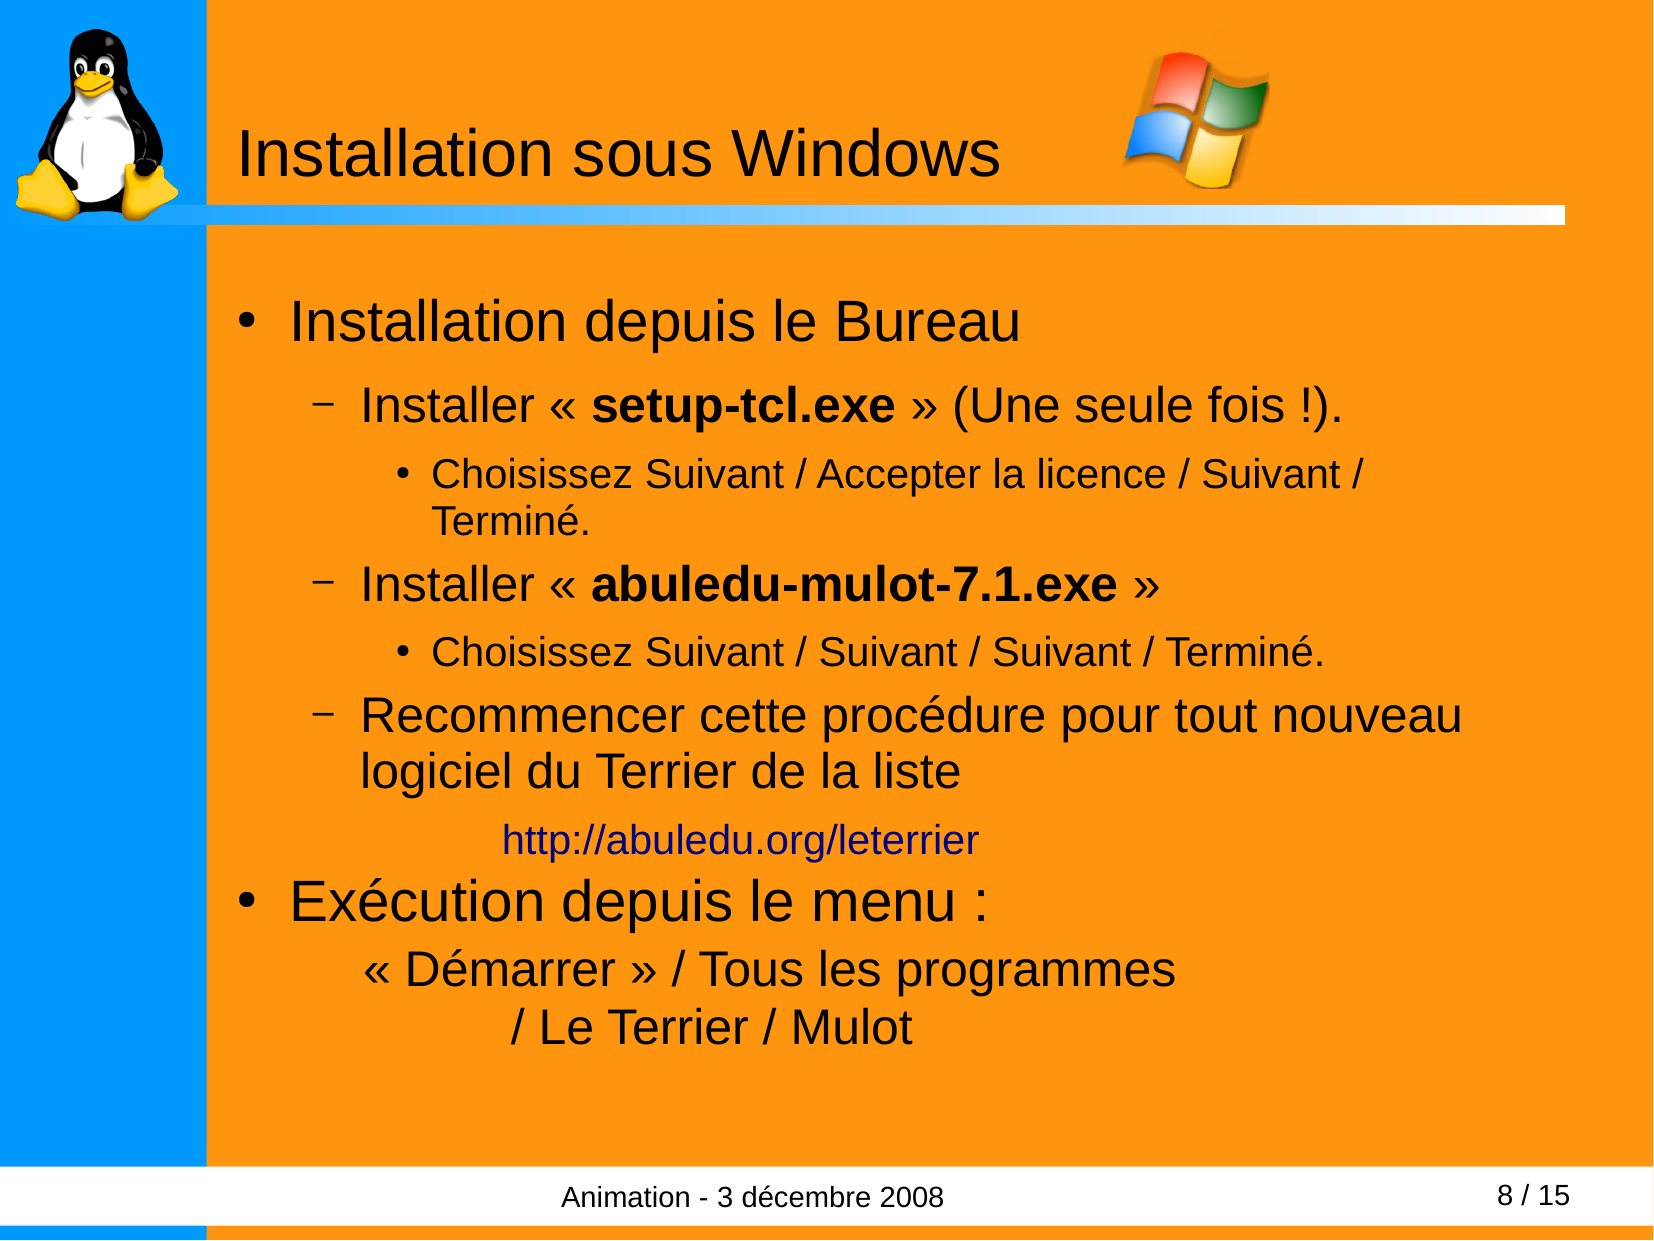

# Installation sous Windows
Installation depuis le Bureau
Installer « setup-tcl.exe » (Une seule fois !).
Choisissez Suivant / Accepter la licence / Suivant / Terminé.
Installer « abuledu-mulot-7.1.exe »
Choisissez Suivant / Suivant / Suivant / Terminé.
Recommencer cette procédure pour tout nouveau logiciel du Terrier de la liste
http://abuledu.org/leterrier
Exécution depuis le menu :
	« Démarrer » / Tous les programmes
			/ Le Terrier / Mulot
8
Animation - 3 décembre 2008